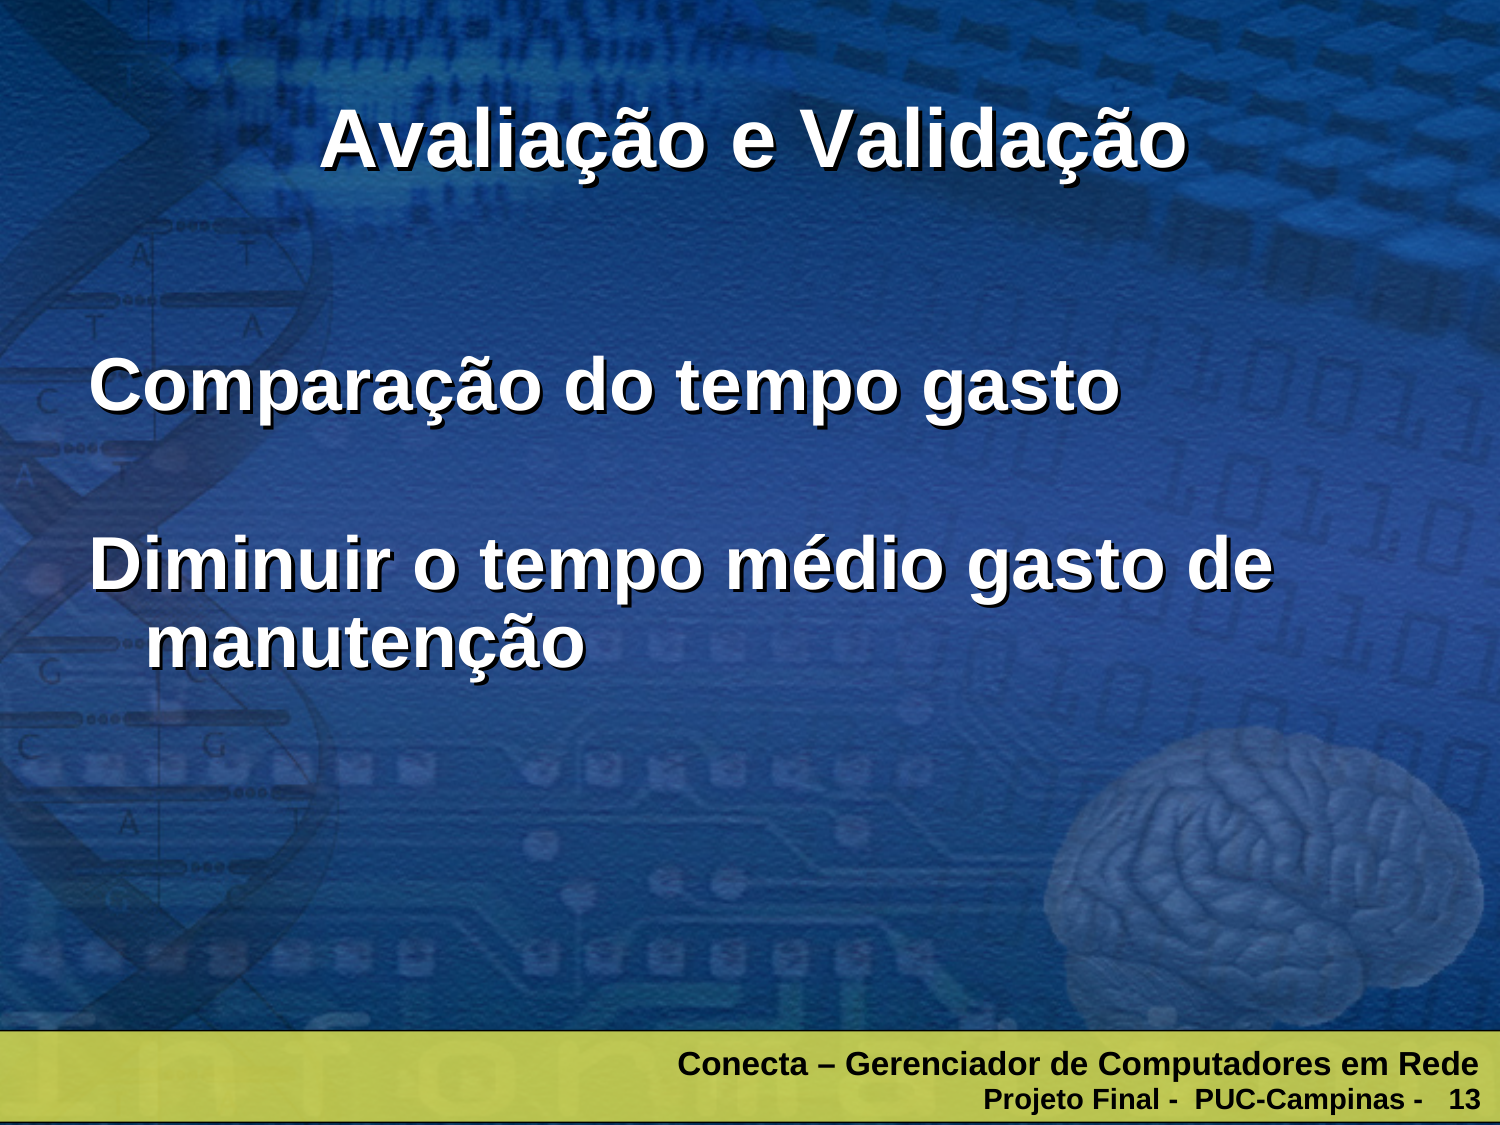

# Avaliação e Validação
Comparação do tempo gasto
Diminuir o tempo médio gasto de manutenção